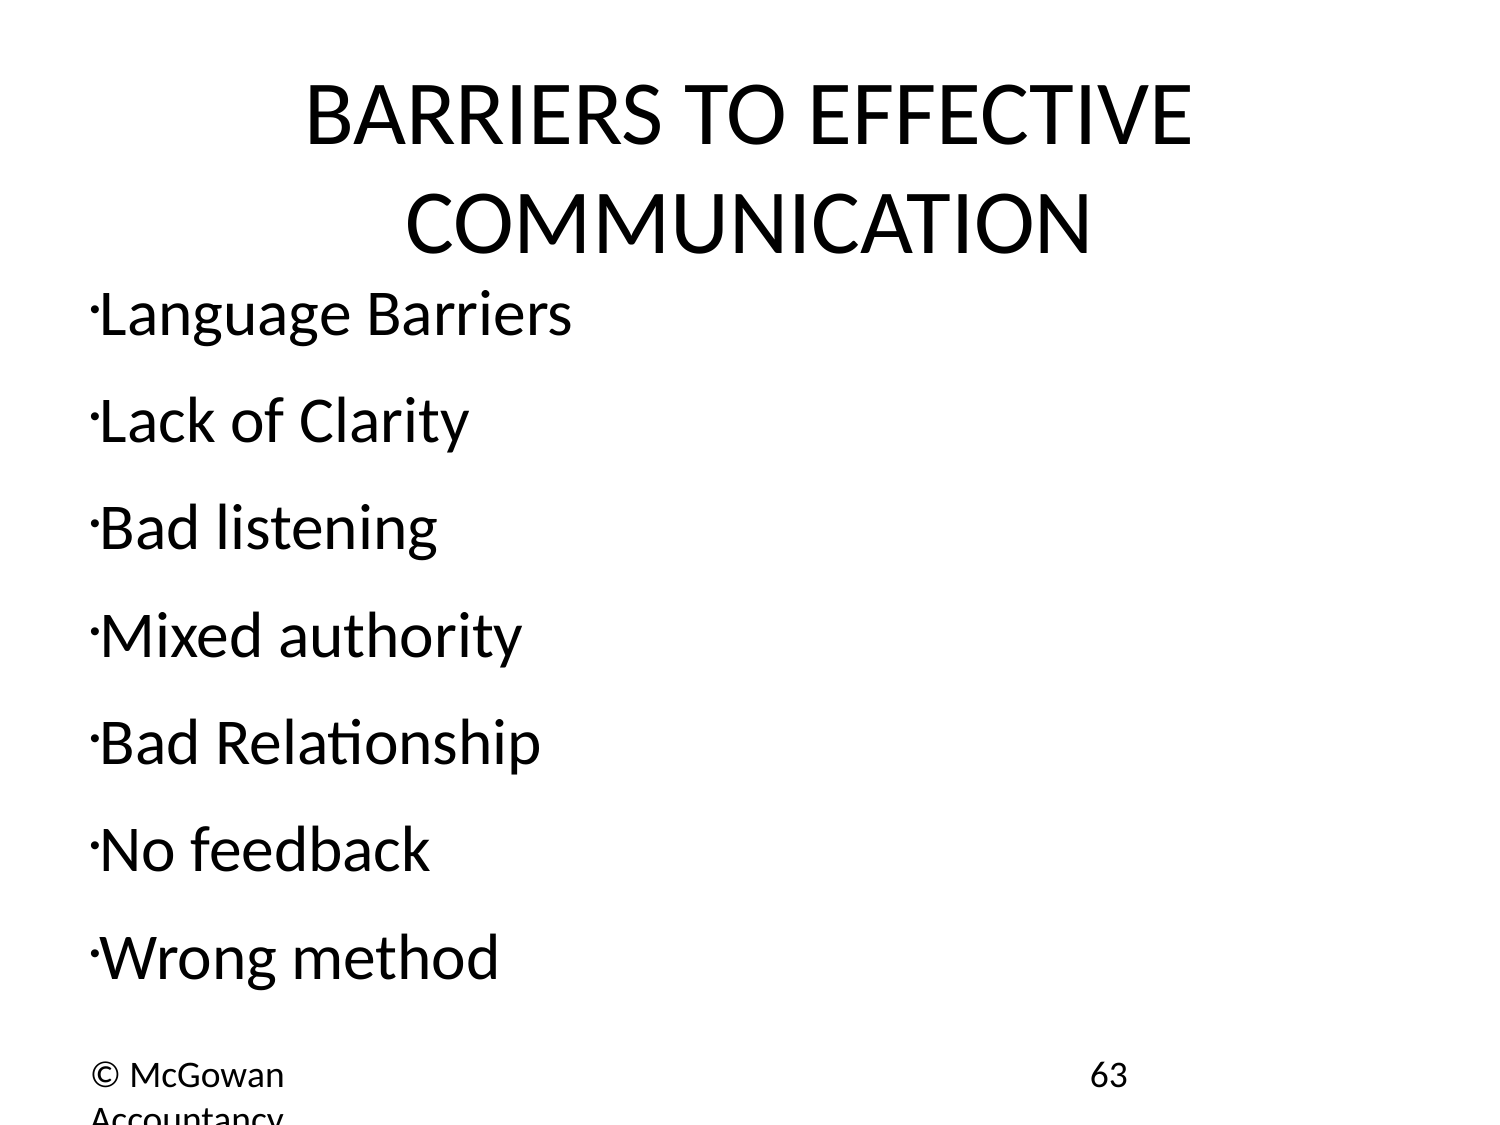

# BARRIERS TO EFFECTIVE COMMUNICATION
Language Barriers
Lack of Clarity
Bad listening
Mixed authority
Bad Relationship
No feedback
Wrong method
© McGowan Accountancy Services
63